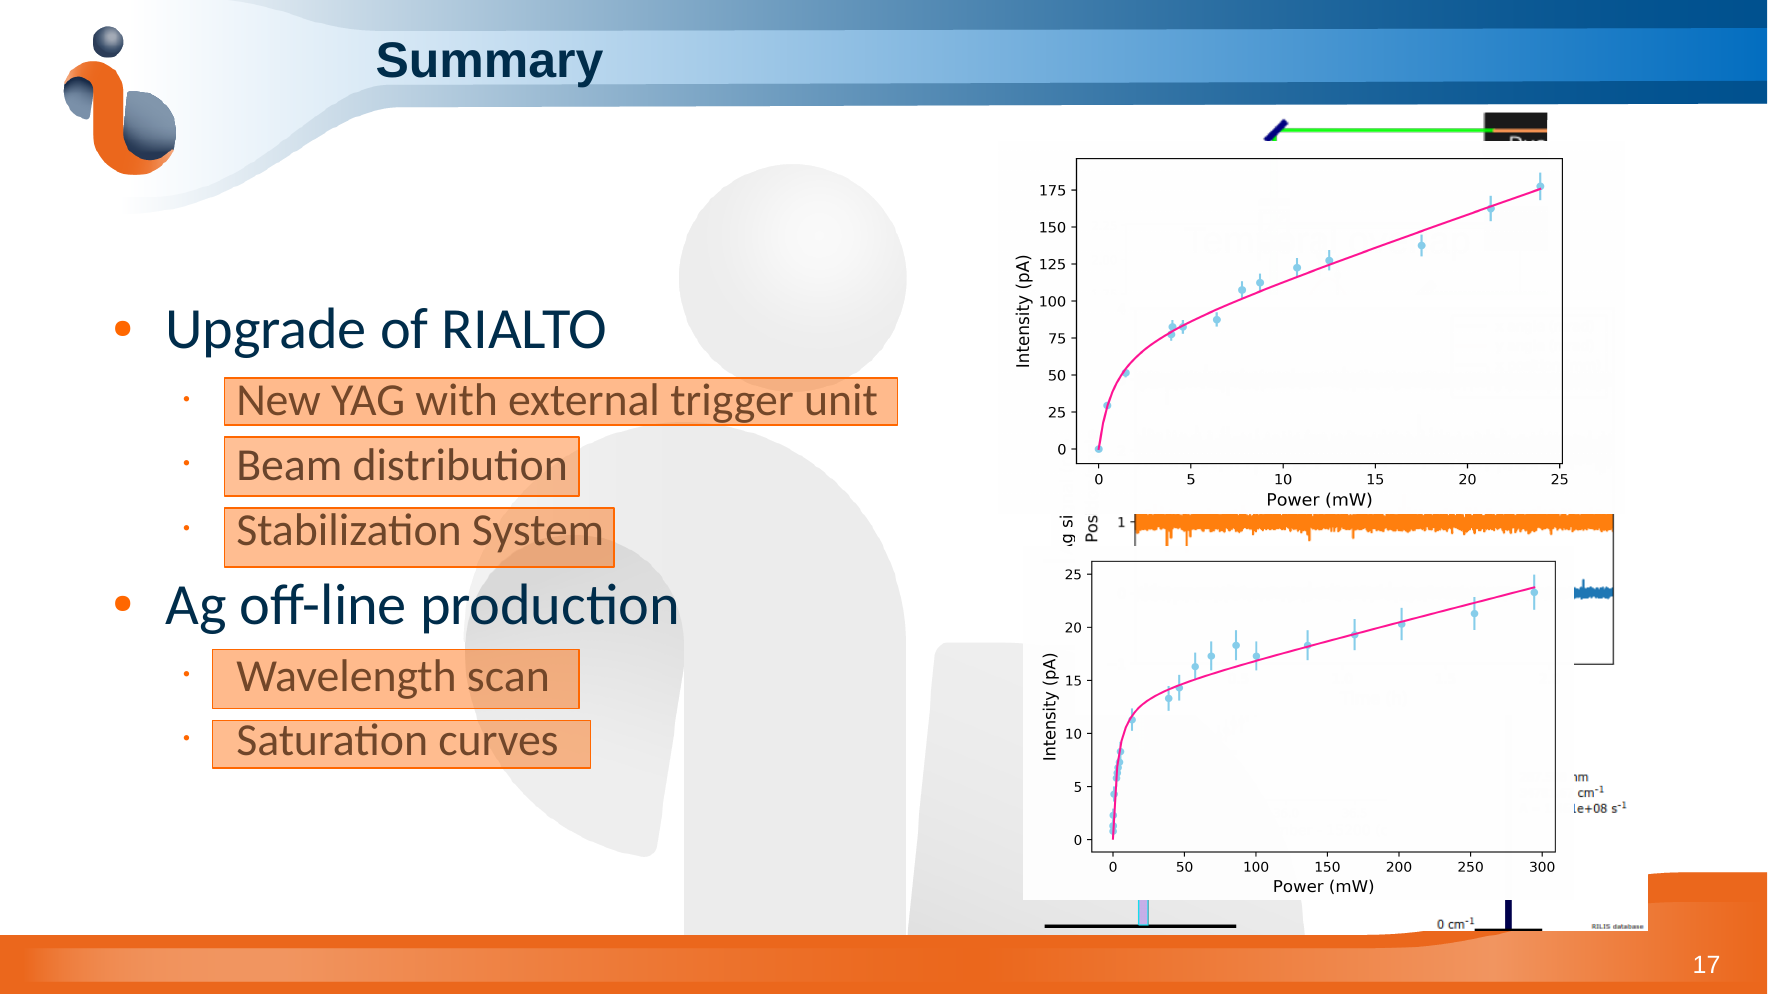

# Summary
Temporal overlap
Upgrade of RIALTO
New YAG with external trigger unit
Beam distribution
Stabilization System
Ag off-line production
Wavelength scan
Saturation curves
17